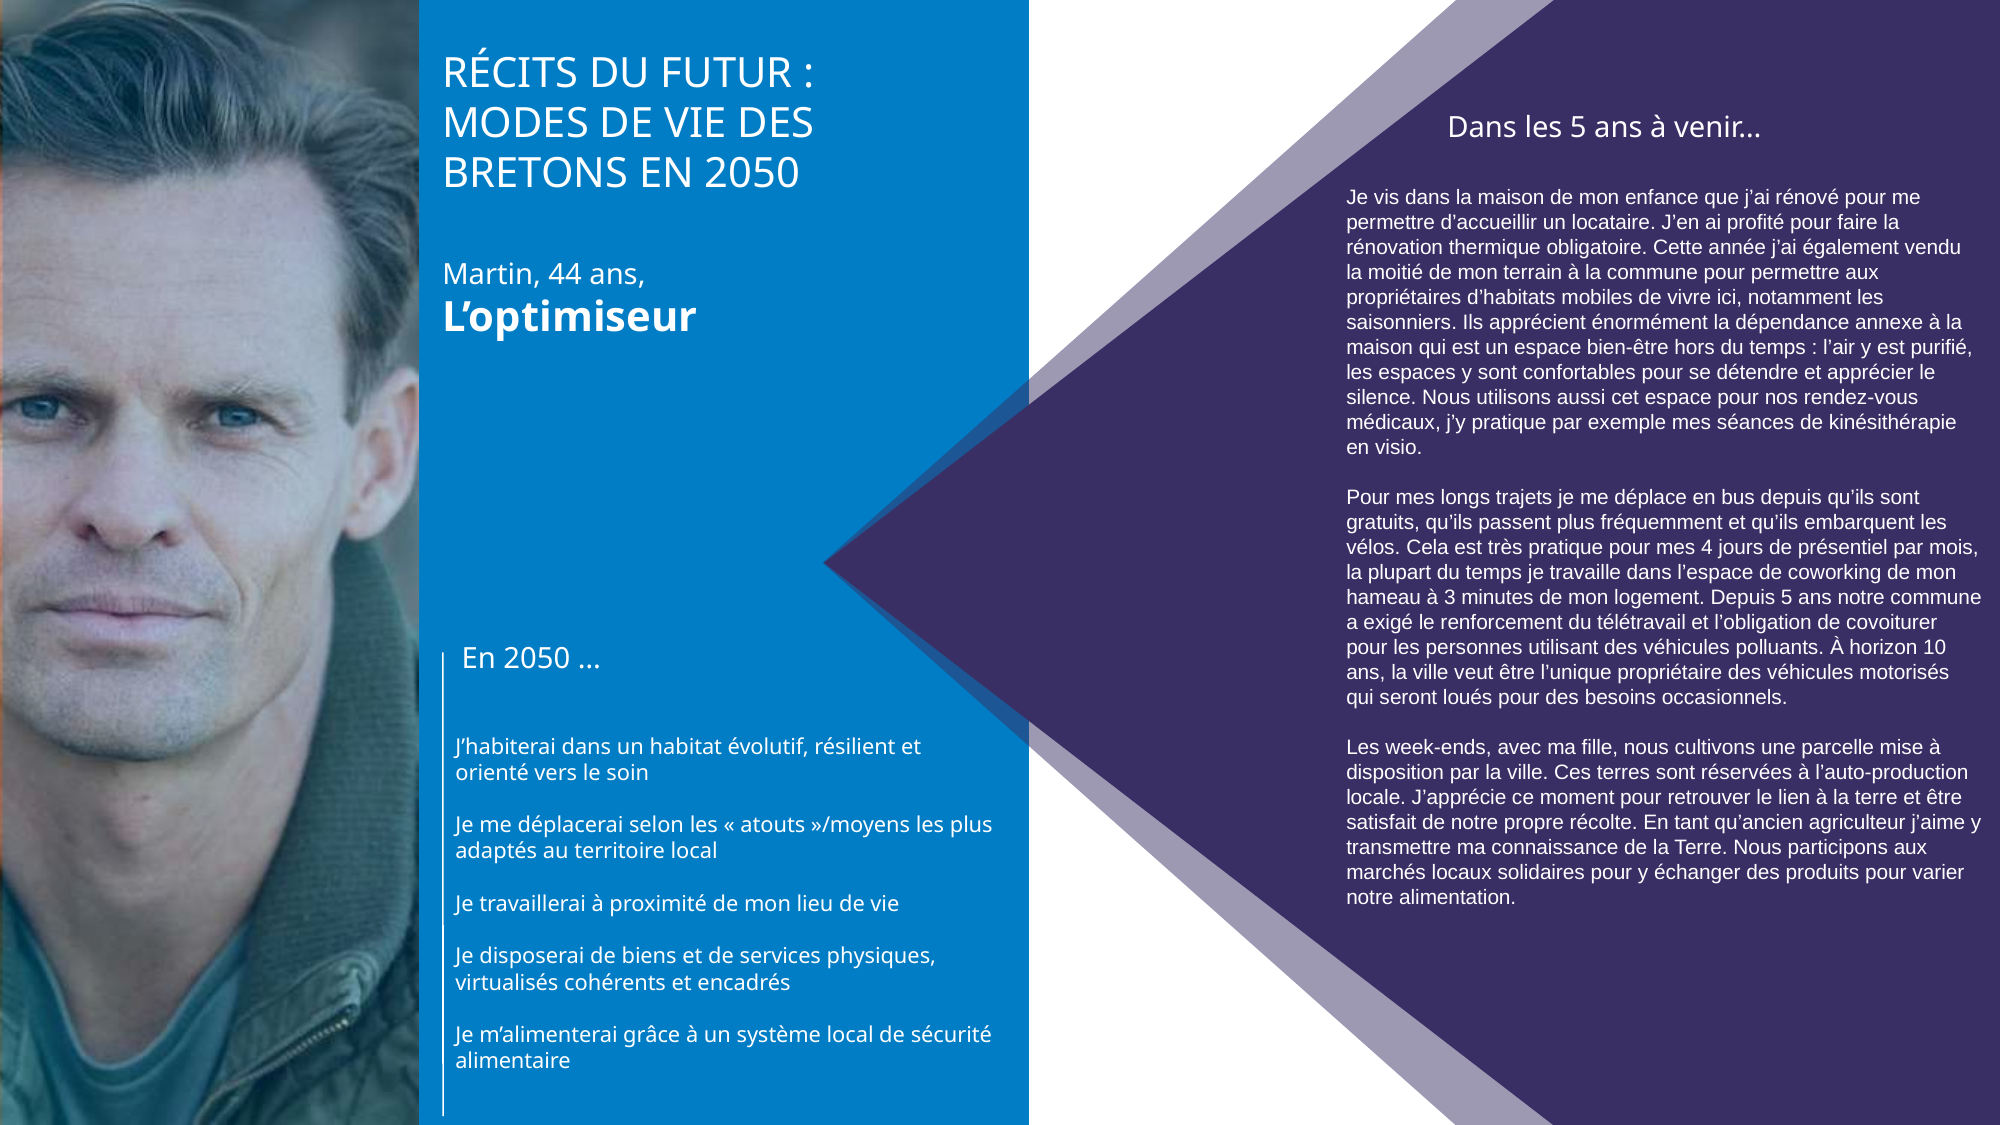

RÉCITS DU FUTUR :
MODES DE VIE DES BRETONS EN 2050
Dans les 5 ans à venir…
Je vis dans la maison de mon enfance que j’ai rénové pour me permettre d’accueillir un locataire. J’en ai profité pour faire la rénovation thermique obligatoire. Cette année j’ai également vendu la moitié de mon terrain à la commune pour permettre aux propriétaires d’habitats mobiles de vivre ici, notamment les saisonniers. Ils apprécient énormément la dépendance annexe à la maison qui est un espace bien-être hors du temps : l’air y est purifié, les espaces y sont confortables pour se détendre et apprécier le silence. Nous utilisons aussi cet espace pour nos rendez-vous médicaux, j’y pratique par exemple mes séances de kinésithérapie en visio.
Pour mes longs trajets je me déplace en bus depuis qu’ils sont gratuits, qu’ils passent plus fréquemment et qu’ils embarquent les vélos. Cela est très pratique pour mes 4 jours de présentiel par mois, la plupart du temps je travaille dans l’espace de coworking de mon hameau à 3 minutes de mon logement. Depuis 5 ans notre commune a exigé le renforcement du télétravail et l’obligation de covoiturer pour les personnes utilisant des véhicules polluants. À horizon 10 ans, la ville veut être l’unique propriétaire des véhicules motorisés qui seront loués pour des besoins occasionnels.
Les week-ends, avec ma fille, nous cultivons une parcelle mise à disposition par la ville. Ces terres sont réservées à l’auto-production locale. J’apprécie ce moment pour retrouver le lien à la terre et être satisfait de notre propre récolte. En tant qu’ancien agriculteur j’aime y transmettre ma connaissance de la Terre. Nous participons aux marchés locaux solidaires pour y échanger des produits pour varier notre alimentation.
Martin, 44 ans,
L’optimiseur
En 2050 …
J’habiterai dans un habitat évolutif, résilient et orienté vers le soin
Je me déplacerai selon les « atouts »/moyens les plus adaptés au territoire local
Je travaillerai à proximité de mon lieu de vie
Je disposerai de biens et de services physiques, virtualisés cohérents et encadrés
Je m’alimenterai grâce à un système local de sécurité alimentaire